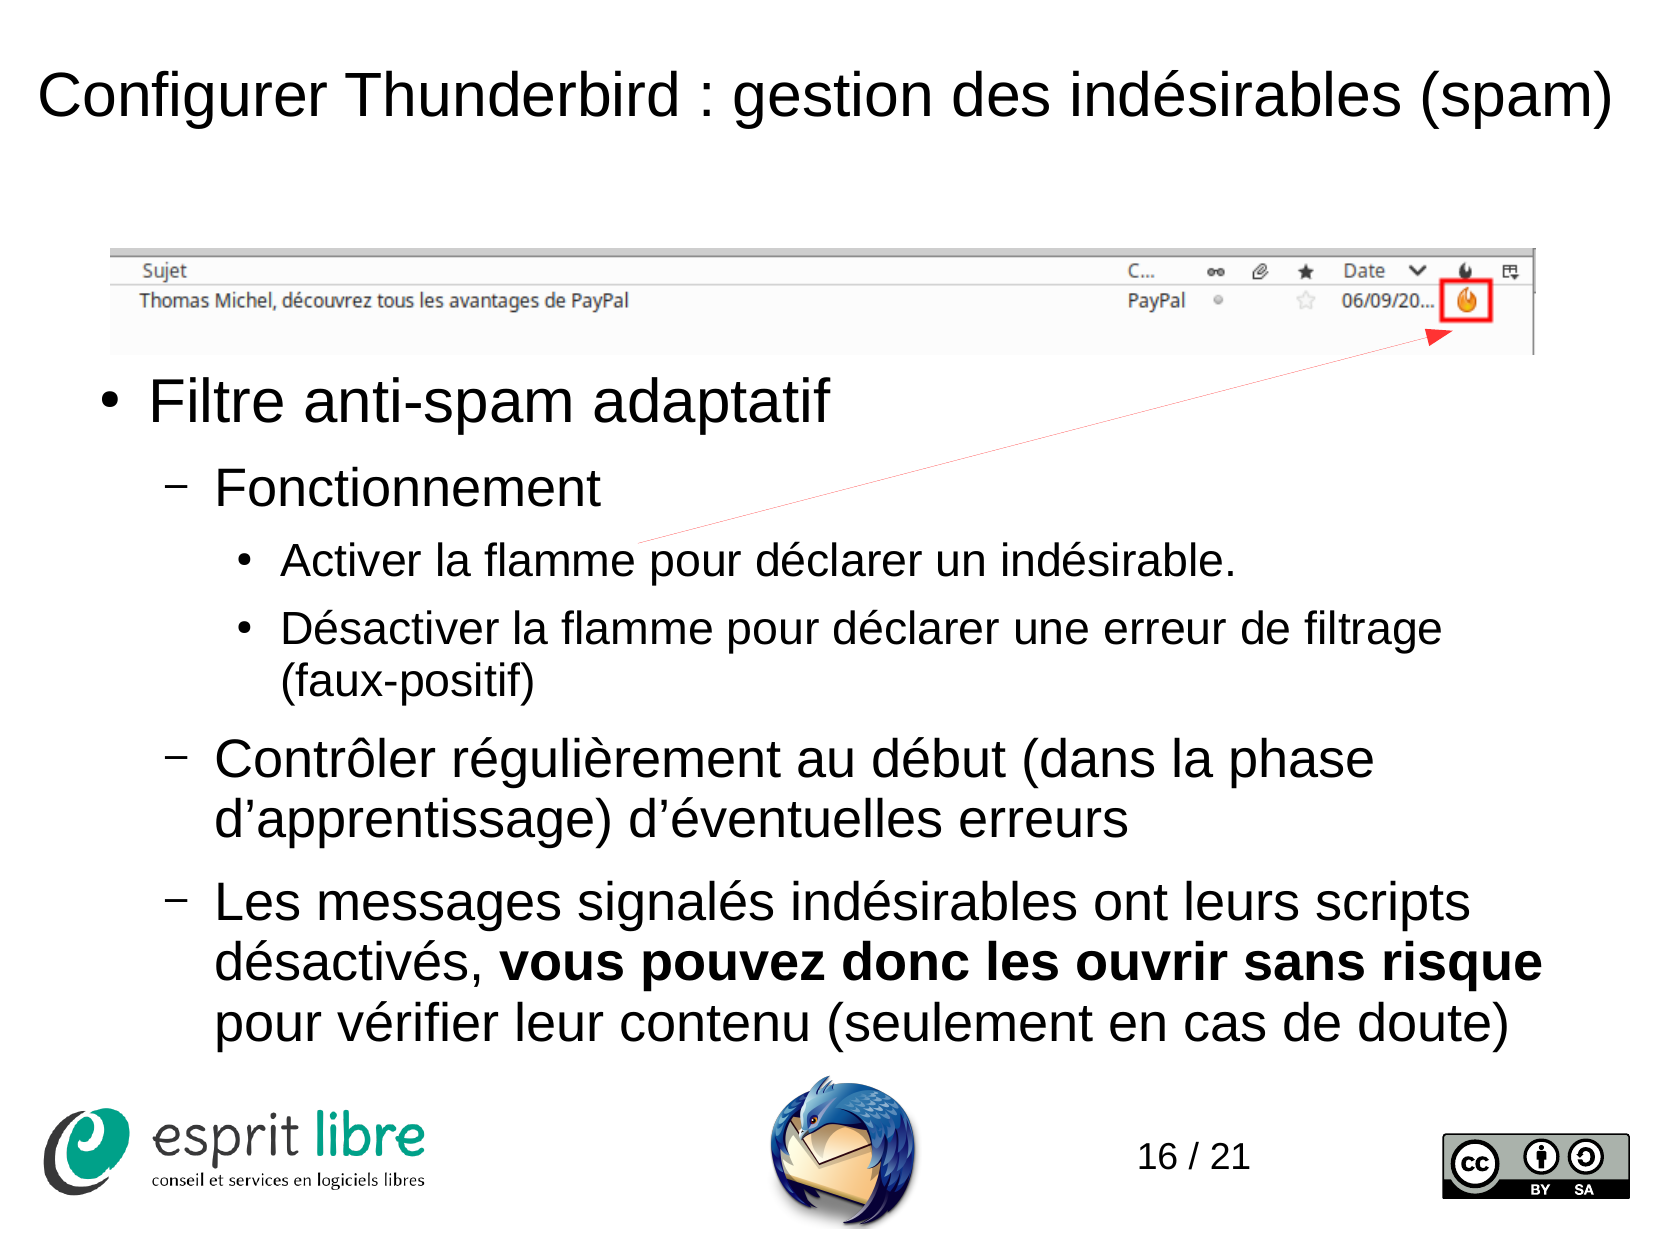

# Configurer Thunderbird : gestion des indésirables (spam)
Filtre anti-spam adaptatif
Fonctionnement
Activer la flamme pour déclarer un indésirable.
Désactiver la flamme pour déclarer une erreur de filtrage (faux-positif)
Contrôler régulièrement au début (dans la phase d’apprentissage) d’éventuelles erreurs
Les messages signalés indésirables ont leurs scripts désactivés, vous pouvez donc les ouvrir sans risque pour vérifier leur contenu (seulement en cas de doute)